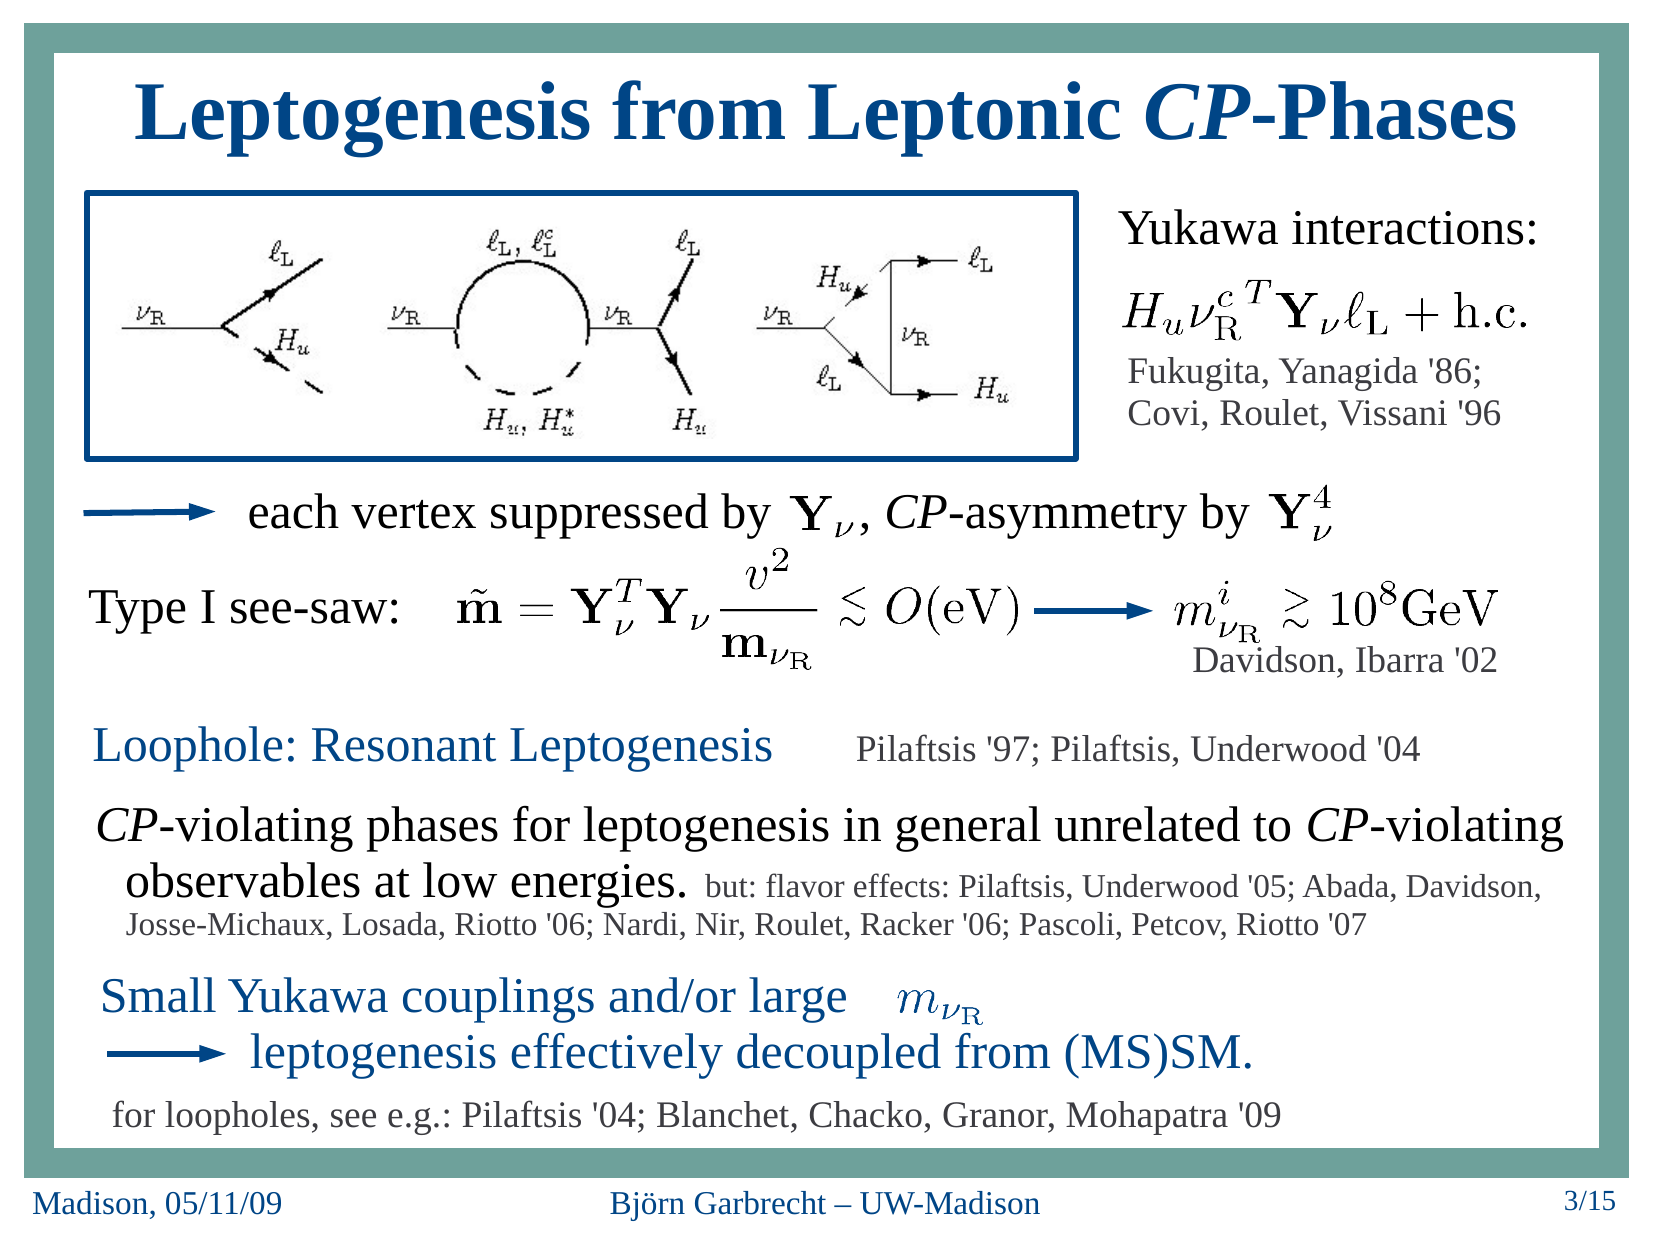

# Leptogenesis from Leptonic CP-Phases
Yukawa interactions:
Fukugita, Yanagida '86;
Covi, Roulet, Vissani '96
each vertex suppressed by , CP-asymmetry by
Type I see-saw:
Davidson, Ibarra '02
Loophole: Resonant Leptogenesis
Pilaftsis '97; Pilaftsis, Underwood '04
CP-violating phases for leptogenesis in general unrelated to CP-violating observables at low energies.
							 but: flavor effects: Pilaftsis, Underwood '05; Abada, Davidson, Josse-Michaux, Losada, Riotto '06; Nardi, Nir, Roulet, Racker '06; Pascoli, Petcov, Riotto '07
Small Yukawa couplings and/or large
 leptogenesis effectively decoupled from (MS)SM.
for loopholes, see e.g.: Pilaftsis '04; Blanchet, Chacko, Granor, Mohapatra '09
Björn Garbrecht – UW-Madison
3